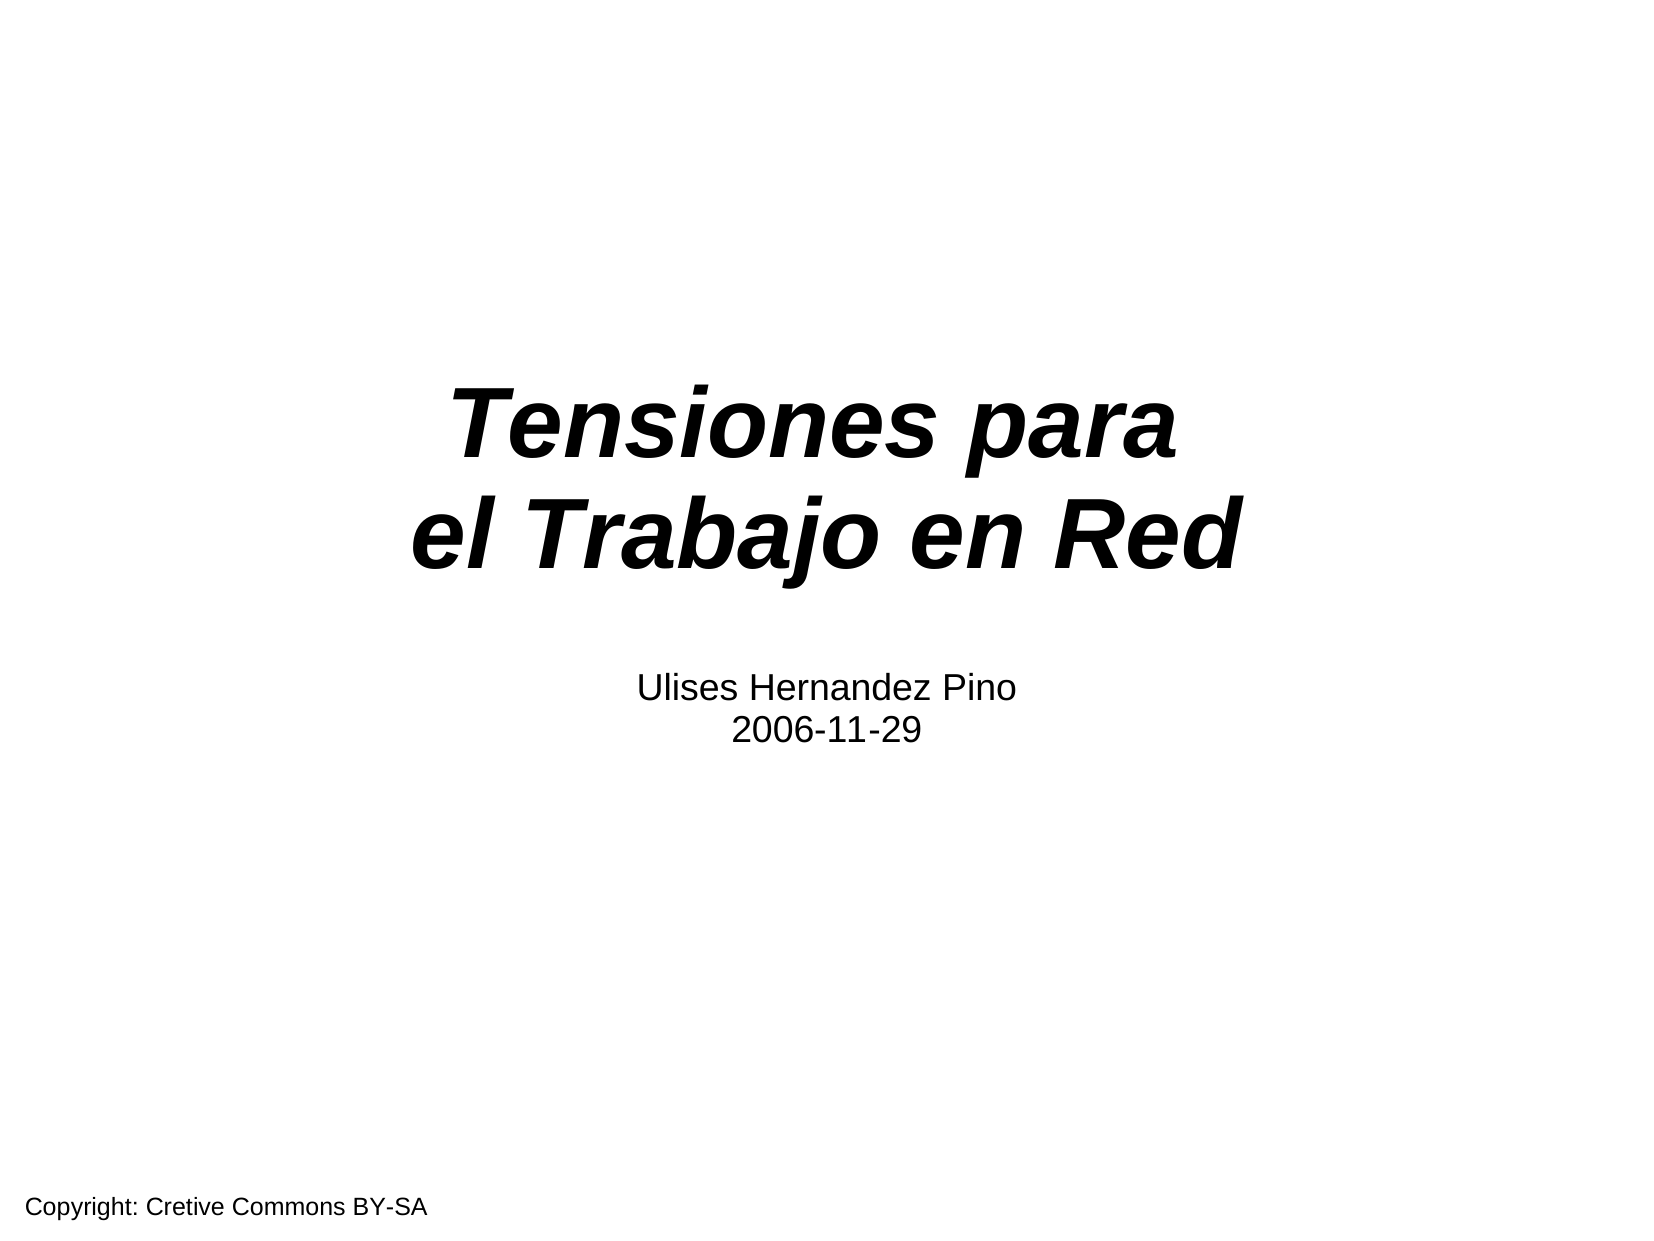

# Tensiones para el Trabajo en Red
Ulises Hernandez Pino
2006-11-29
Copyright: Cretive Commons BY-SA